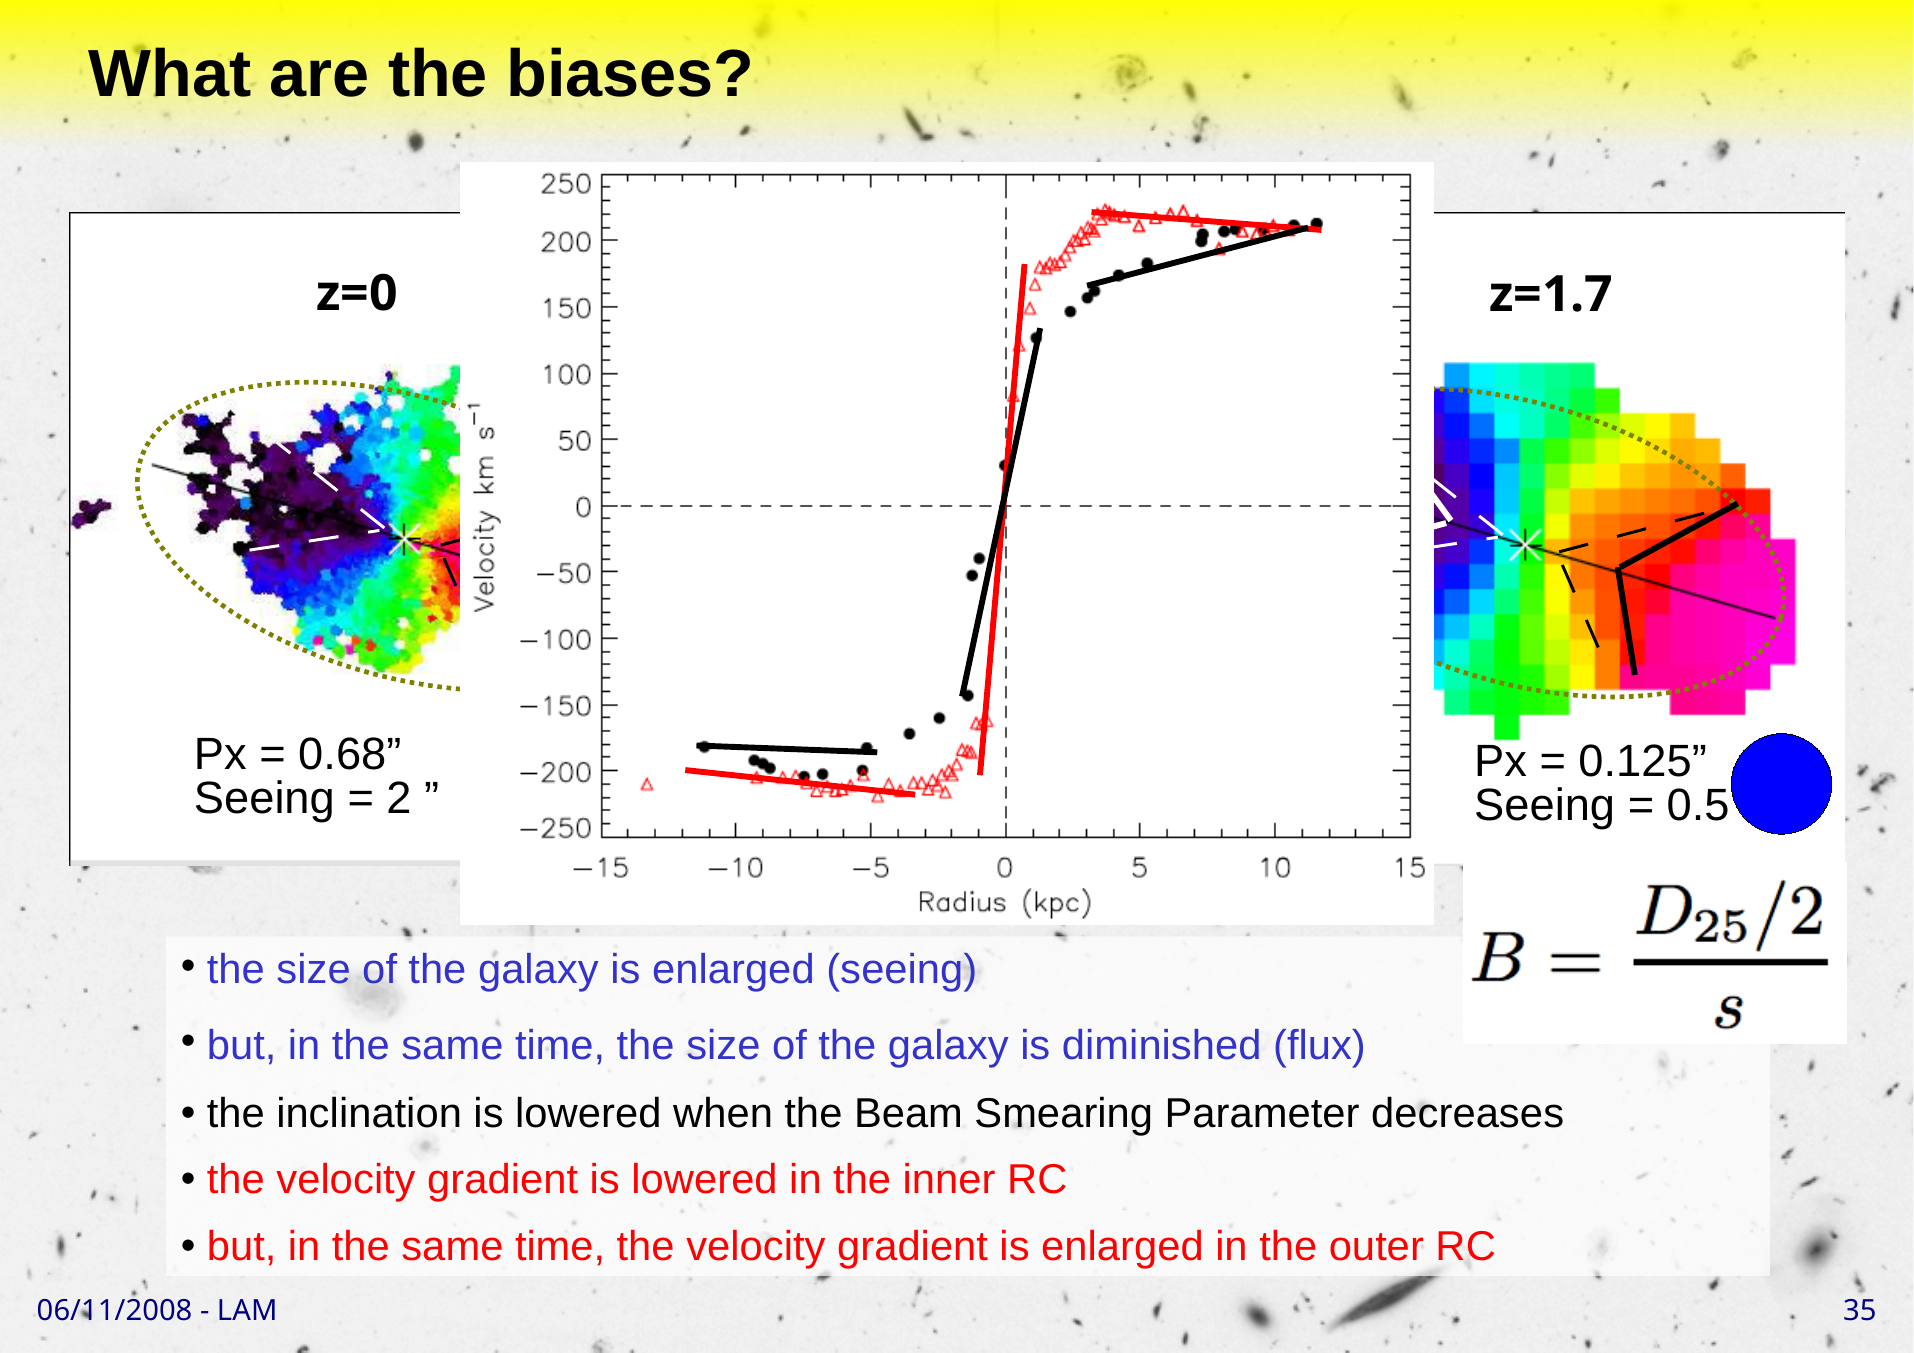

# What are the biases?
z=0
z=1.7
Px = 0.68”
Seeing = 2 ”
Px = 0.125”
Seeing = 0.5 ”
 the size of the galaxy is enlarged (seeing)‏
 but, in the same time, the size of the galaxy is diminished (flux)‏
 the inclination is lowered when the Beam Smearing Parameter decreases
 the velocity gradient is lowered in the inner RC
 but, in the same time, the velocity gradient is enlarged in the outer RC
35
06/11/2008 - LAM